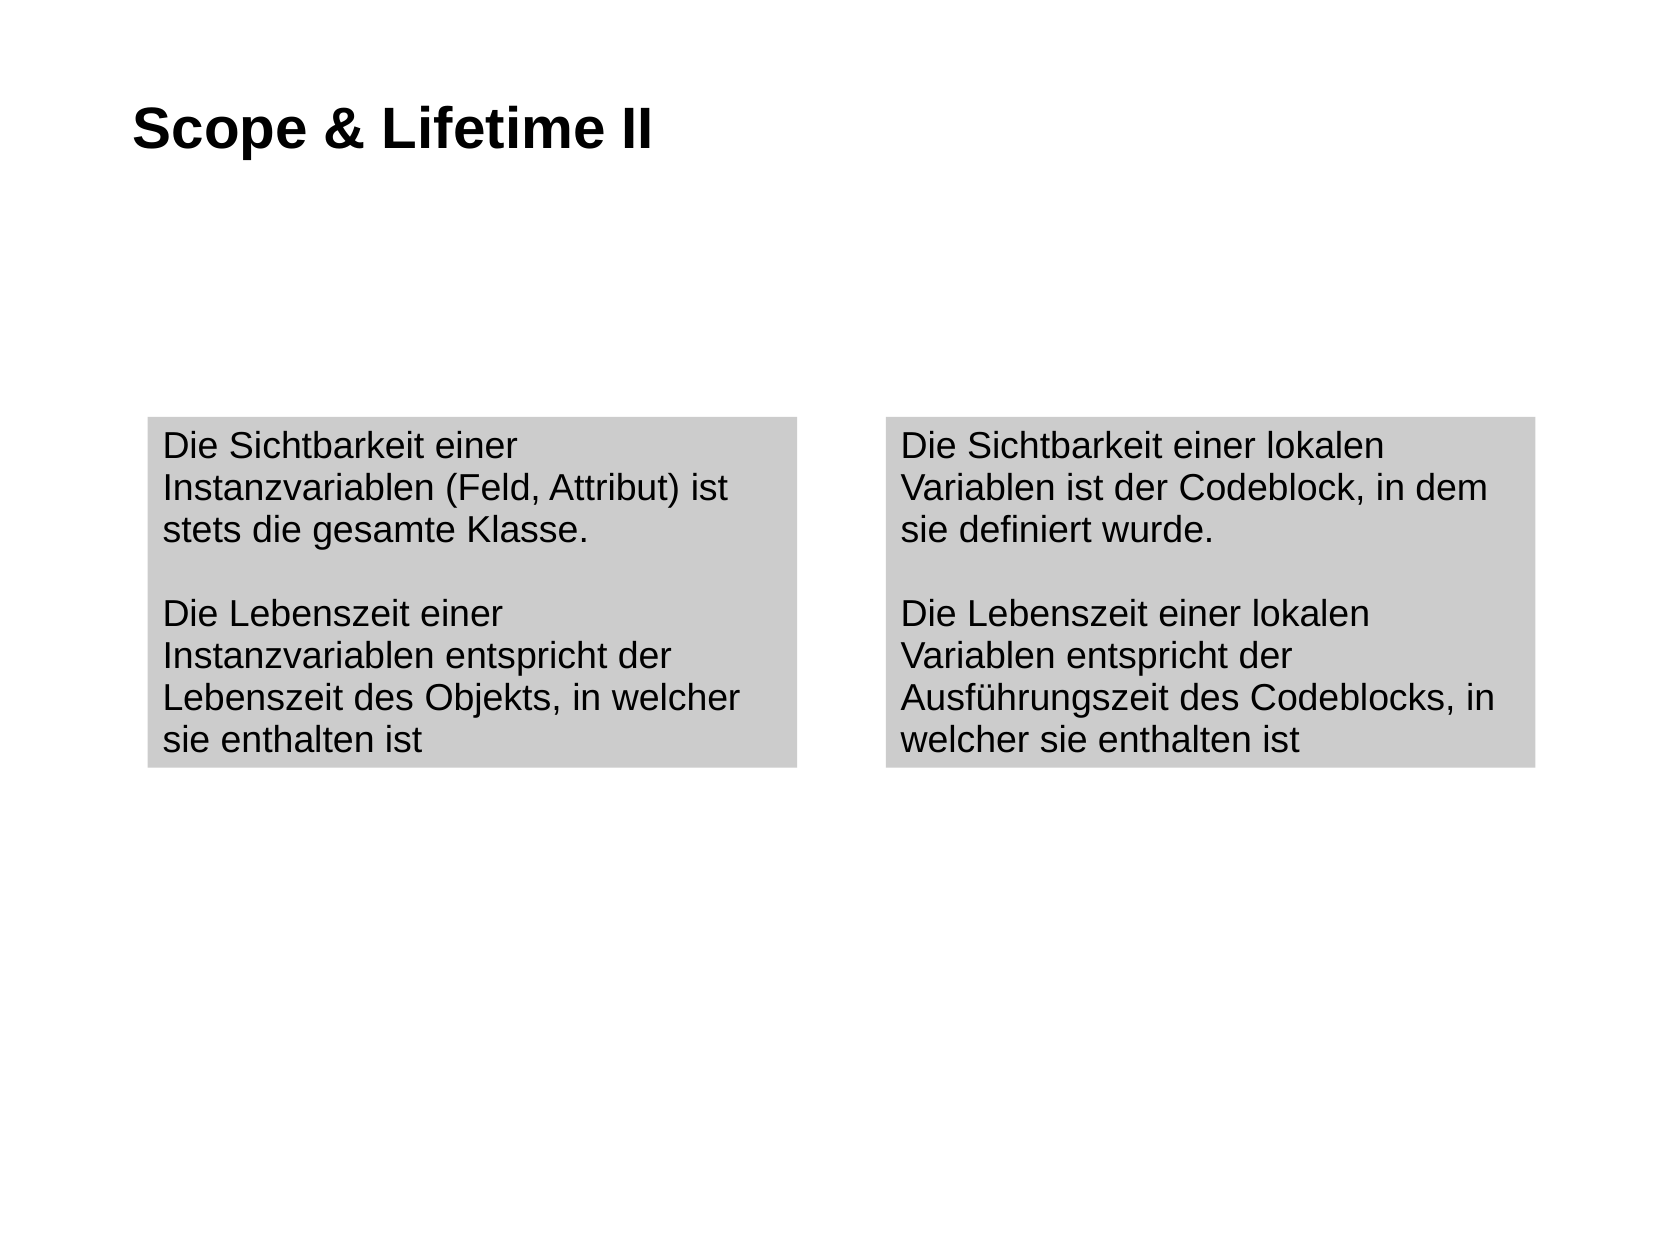

Scope & Lifetime II
Die Sichtbarkeit einer Instanzvariablen (Feld, Attribut) ist stets die gesamte Klasse.
Die Lebenszeit einer Instanzvariablen entspricht der Lebenszeit des Objekts, in welcher sie enthalten ist
Die Sichtbarkeit einer lokalen Variablen ist der Codeblock, in dem sie definiert wurde.
Die Lebenszeit einer lokalen Variablen entspricht der Ausführungszeit des Codeblocks, in welcher sie enthalten ist